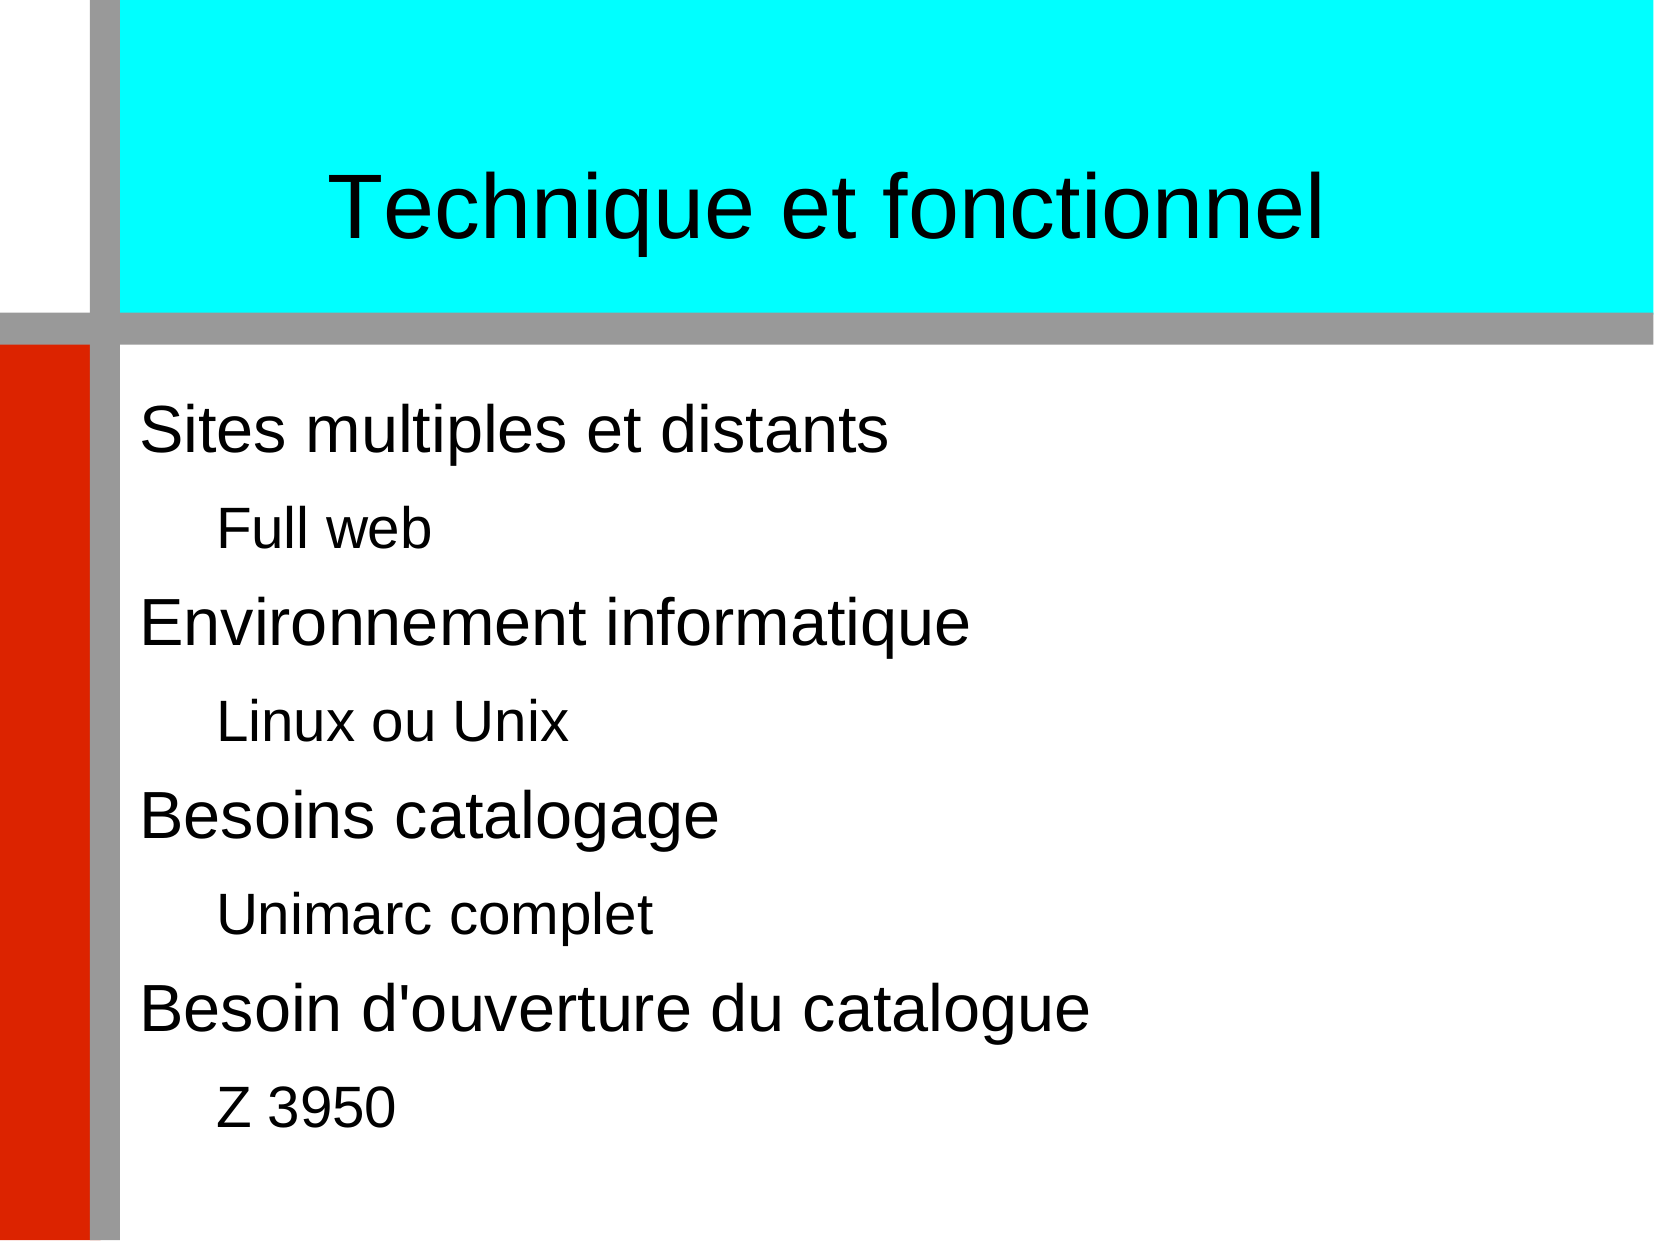

# Technique et fonctionnel
Sites multiples et distants
Full web
Environnement informatique
Linux ou Unix
Besoins catalogage
Unimarc complet
Besoin d'ouverture du catalogue
Z 3950